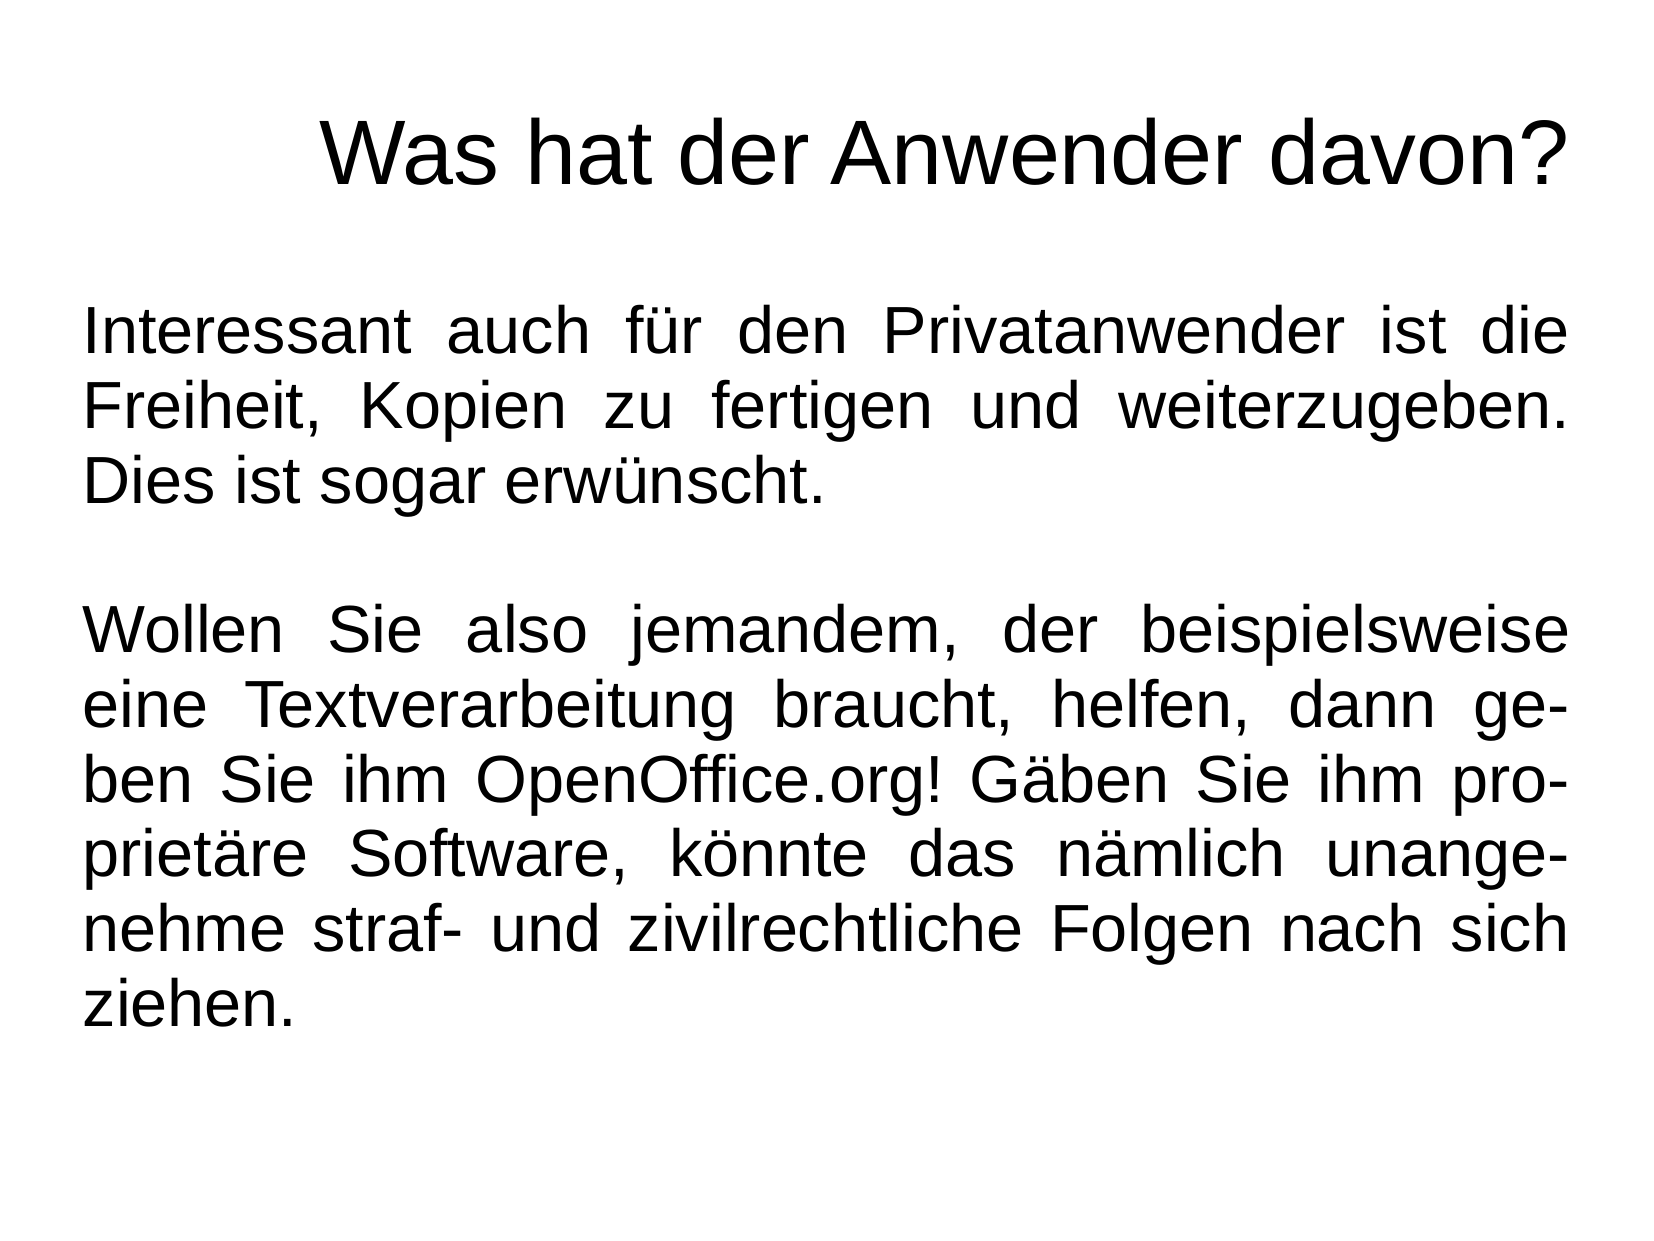

# Was hat der Anwender davon?
Interessant auch für den Privatanwender ist die Freiheit, Kopien zu fertigen und weiterzugeben. Dies ist sogar erwünscht.
Wollen Sie also jemandem, der beispielsweise eine Textverarbeitung braucht, helfen, dann ge-ben Sie ihm OpenOffice.org! Gäben Sie ihm pro-prietäre Software, könnte das nämlich unange-nehme straf- und zivilrechtliche Folgen nach sich ziehen.